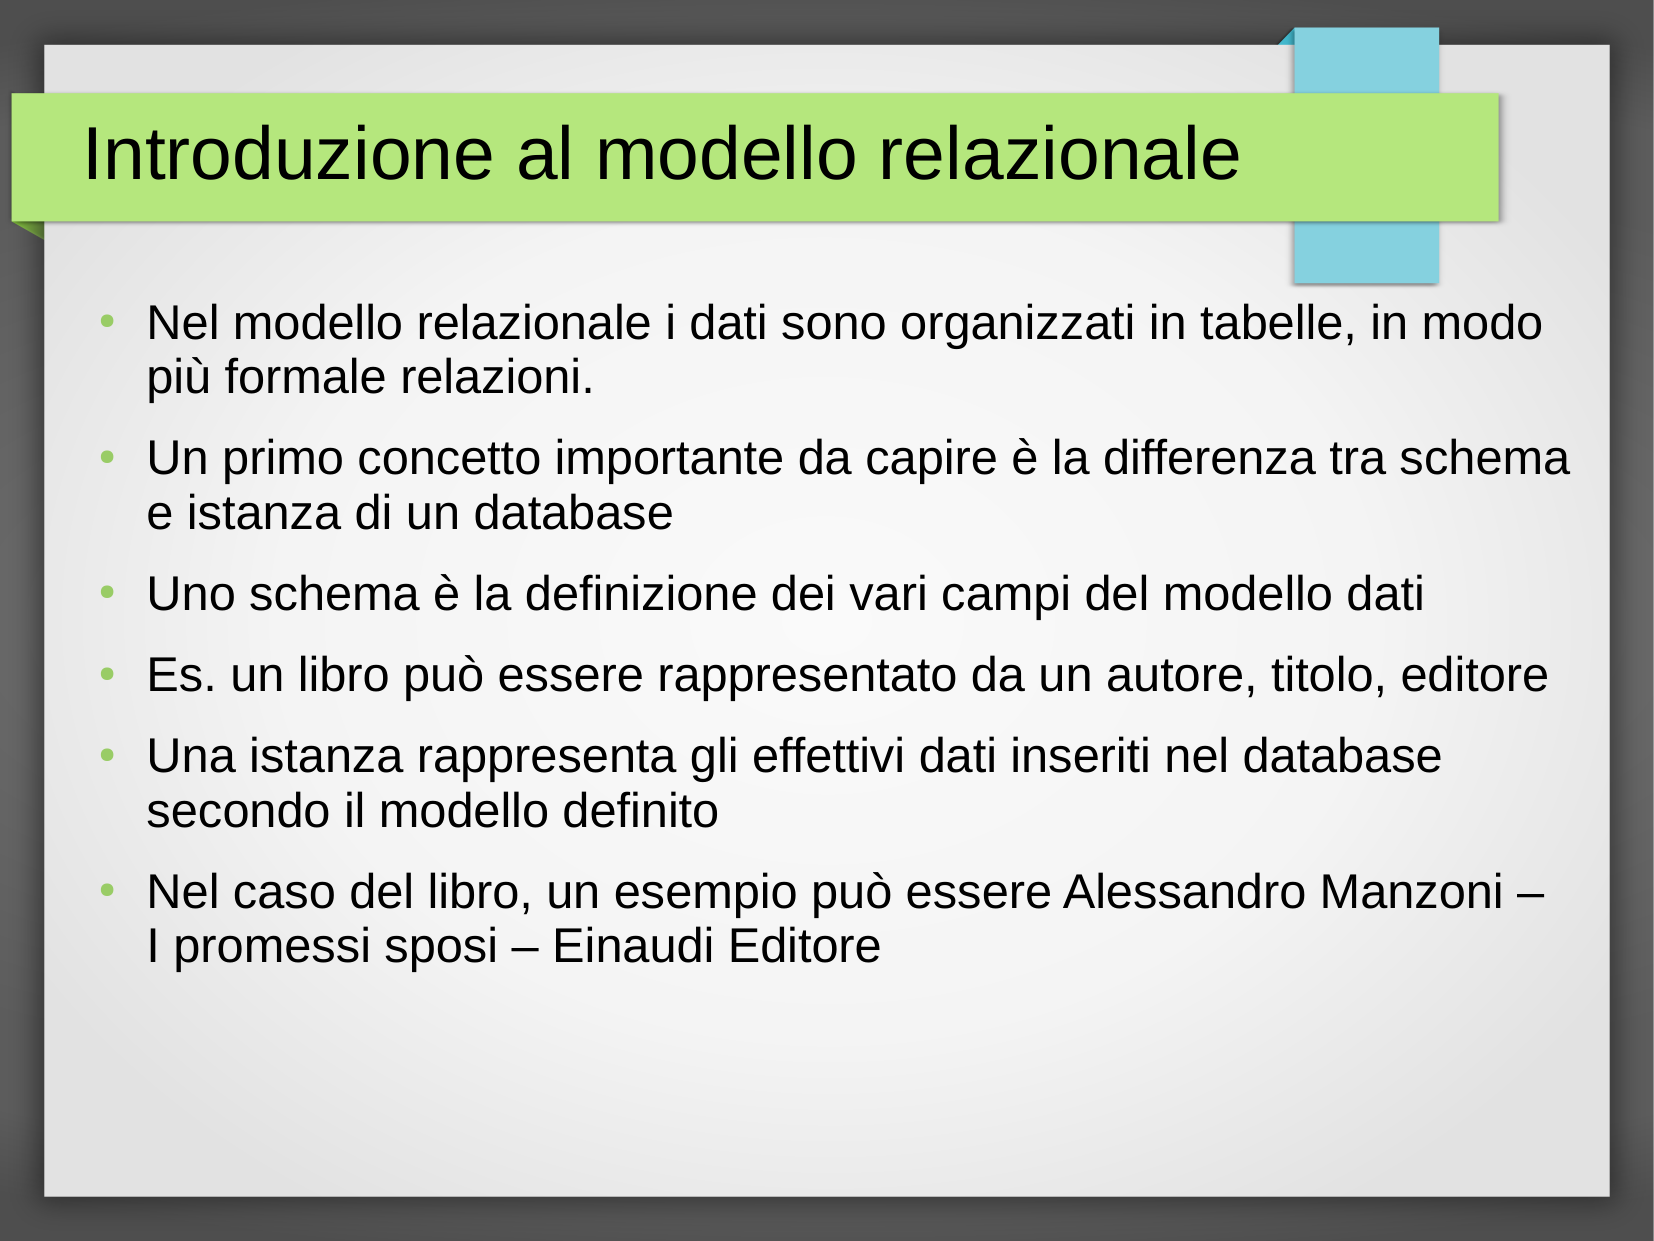

# Introduzione al modello relazionale
Nel modello relazionale i dati sono organizzati in tabelle, in modo più formale relazioni.
Un primo concetto importante da capire è la differenza tra schema e istanza di un database
Uno schema è la definizione dei vari campi del modello dati
Es. un libro può essere rappresentato da un autore, titolo, editore
Una istanza rappresenta gli effettivi dati inseriti nel database secondo il modello definito
Nel caso del libro, un esempio può essere Alessandro Manzoni – I promessi sposi – Einaudi Editore